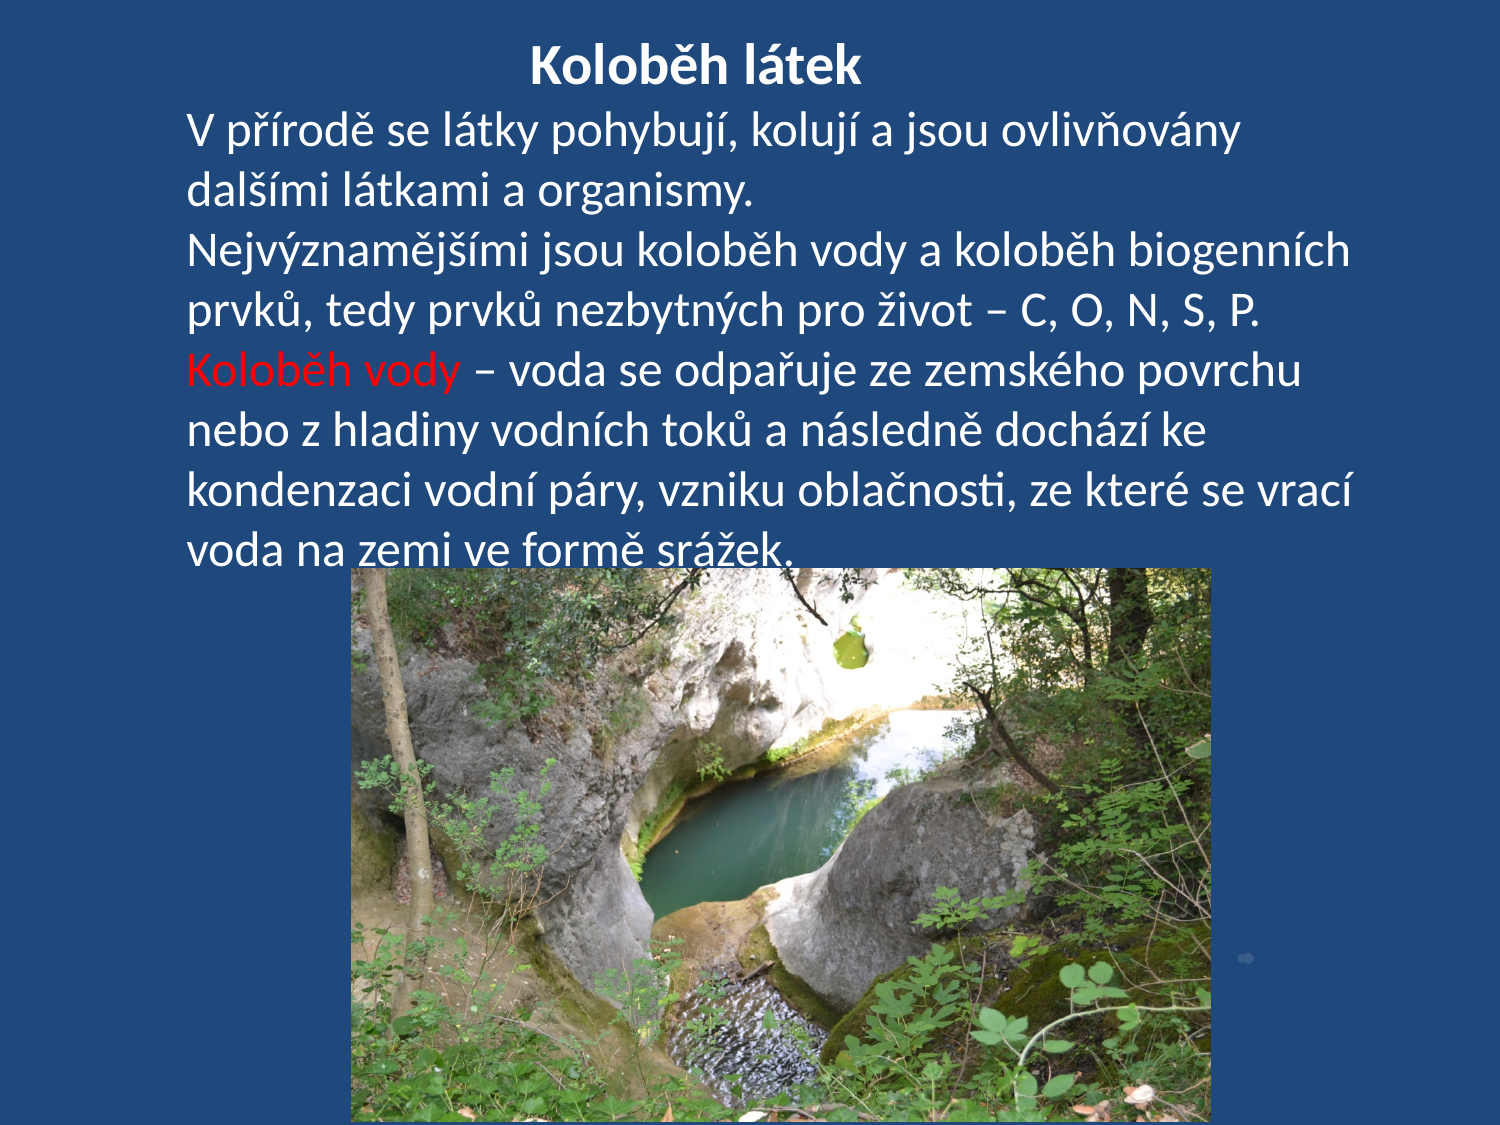

Koloběh látek
V přírodě se látky pohybují, kolují a jsou ovlivňovány dalšími látkami a organismy.
Nejvýznamějšími jsou koloběh vody a koloběh biogenních prvků, tedy prvků nezbytných pro život – C, O, N, S, P.
Koloběh vody – voda se odpařuje ze zemského povrchu nebo z hladiny vodních toků a následně dochází ke kondenzaci vodní páry, vzniku oblačnosti, ze které se vrací voda na zemi ve formě srážek.